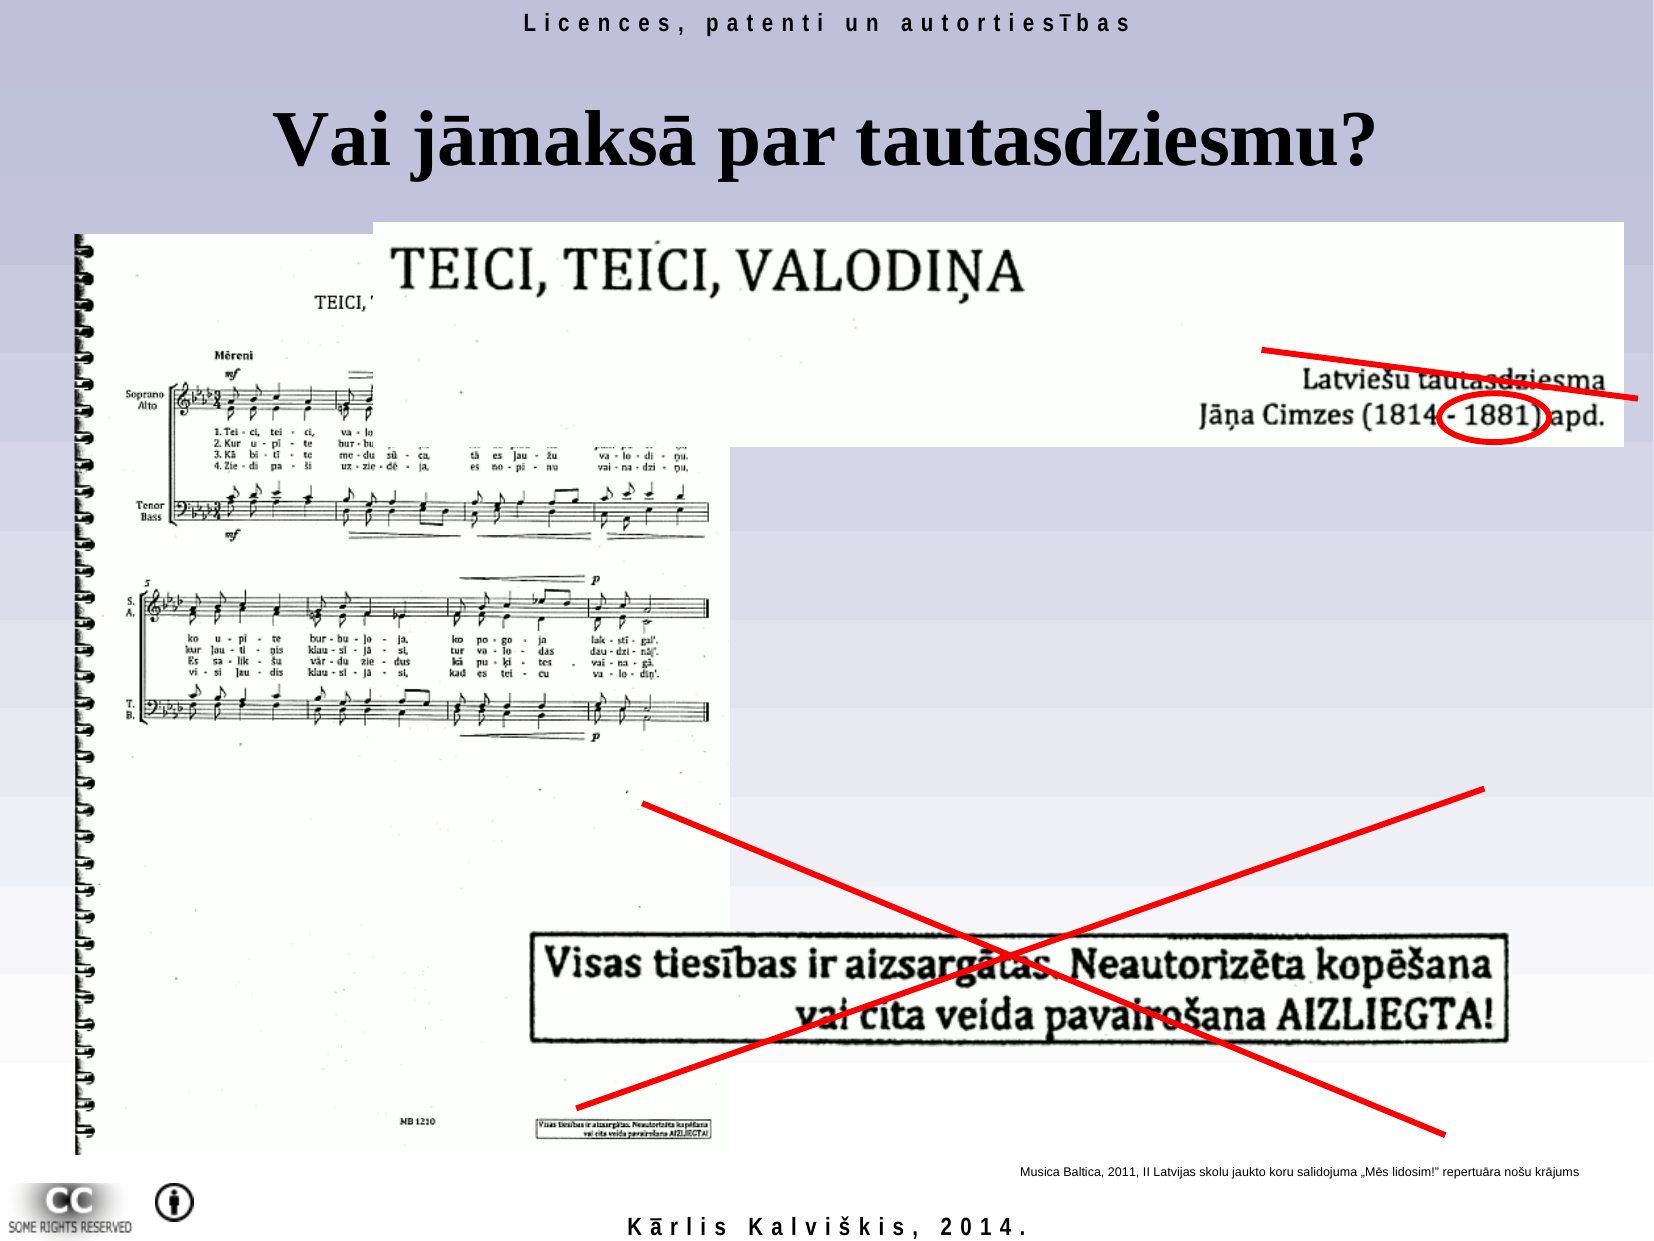

# Vai jāmaksā par tautasdziesmu?
Musica Baltica, 2011, II Latvijas skolu jaukto koru salidojuma „Mēs lidosim!” repertuāra nošu krājums